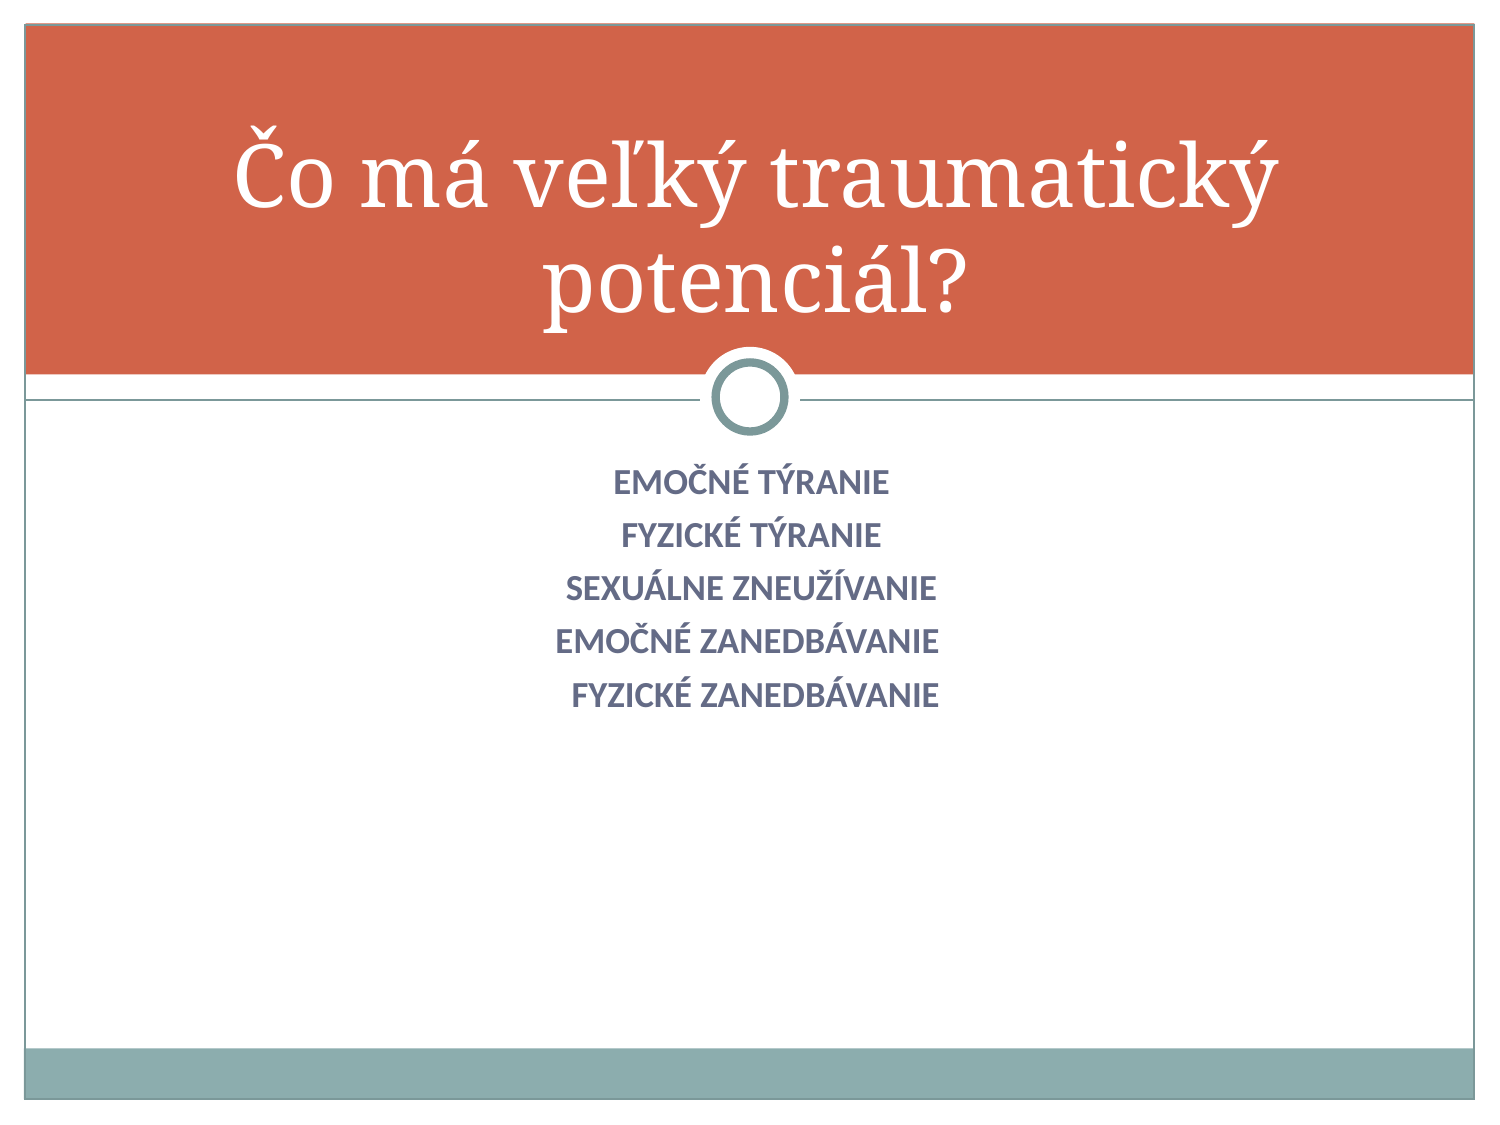

Čo má veľký traumatický potenciál?
# EMOČNÉ TÝRANIE
FYZICKÉ TÝRANIE
SEXUÁLNE ZNEUŽÍVANIE
EMOČNÉ ZANEDBÁVANIE
FYZICKÉ ZANEDBÁVANIE